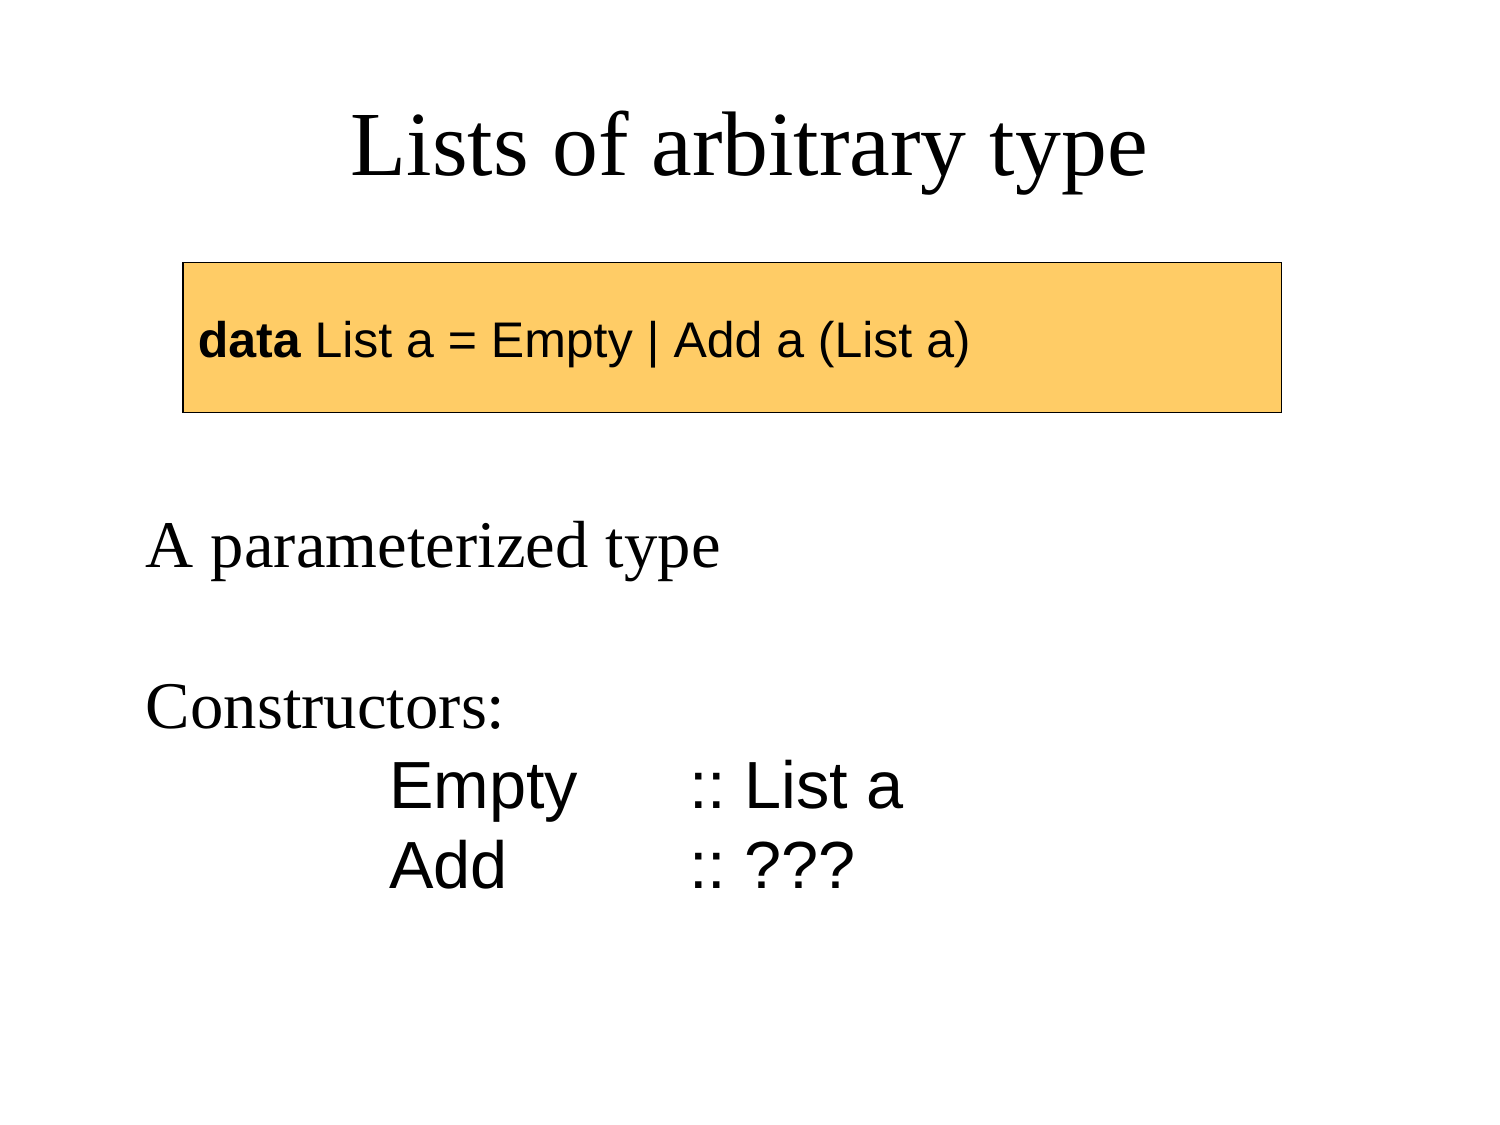

# Lists of arbitrary type
data List a = Empty | Add a (List a)
A parameterized type
Constructors:
		Empty	:: List a
		Add		:: ???